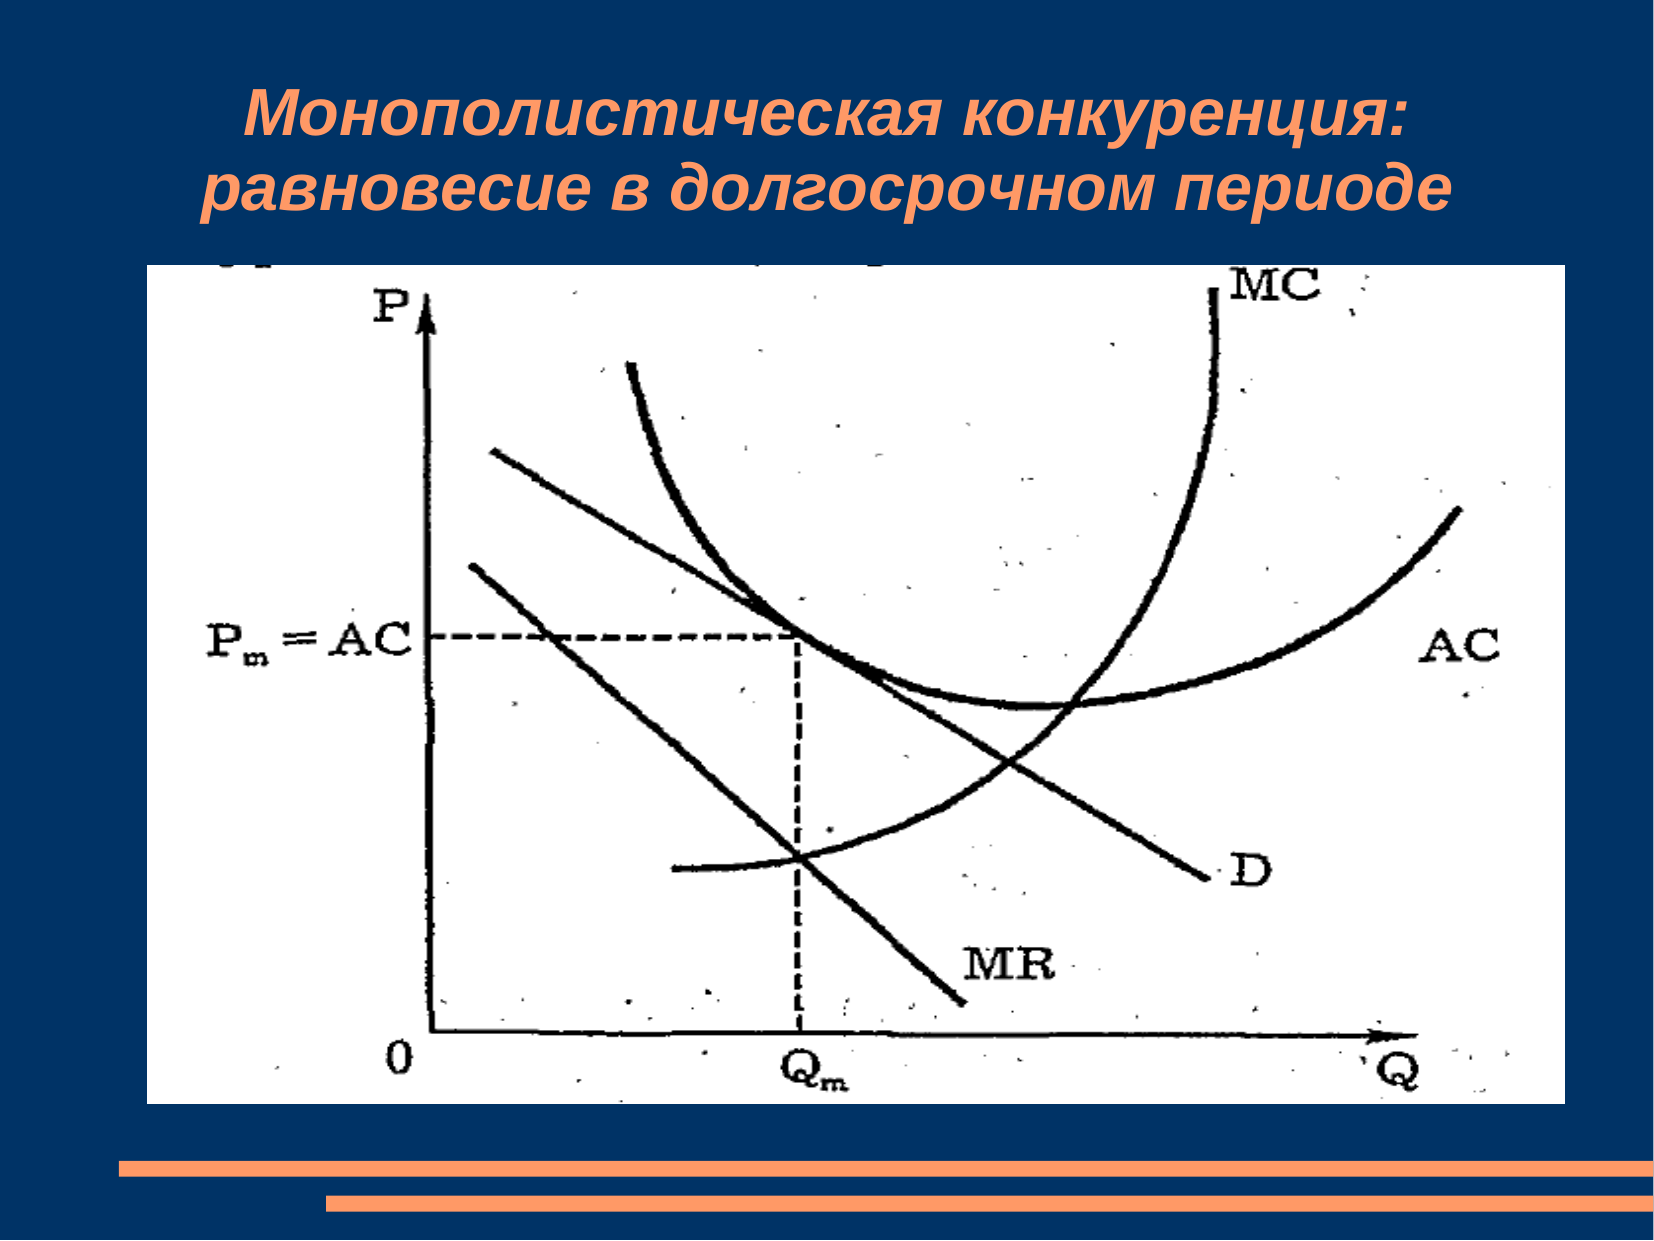

# Монополистическая конкуренция: равновесие в долгосрочном периоде